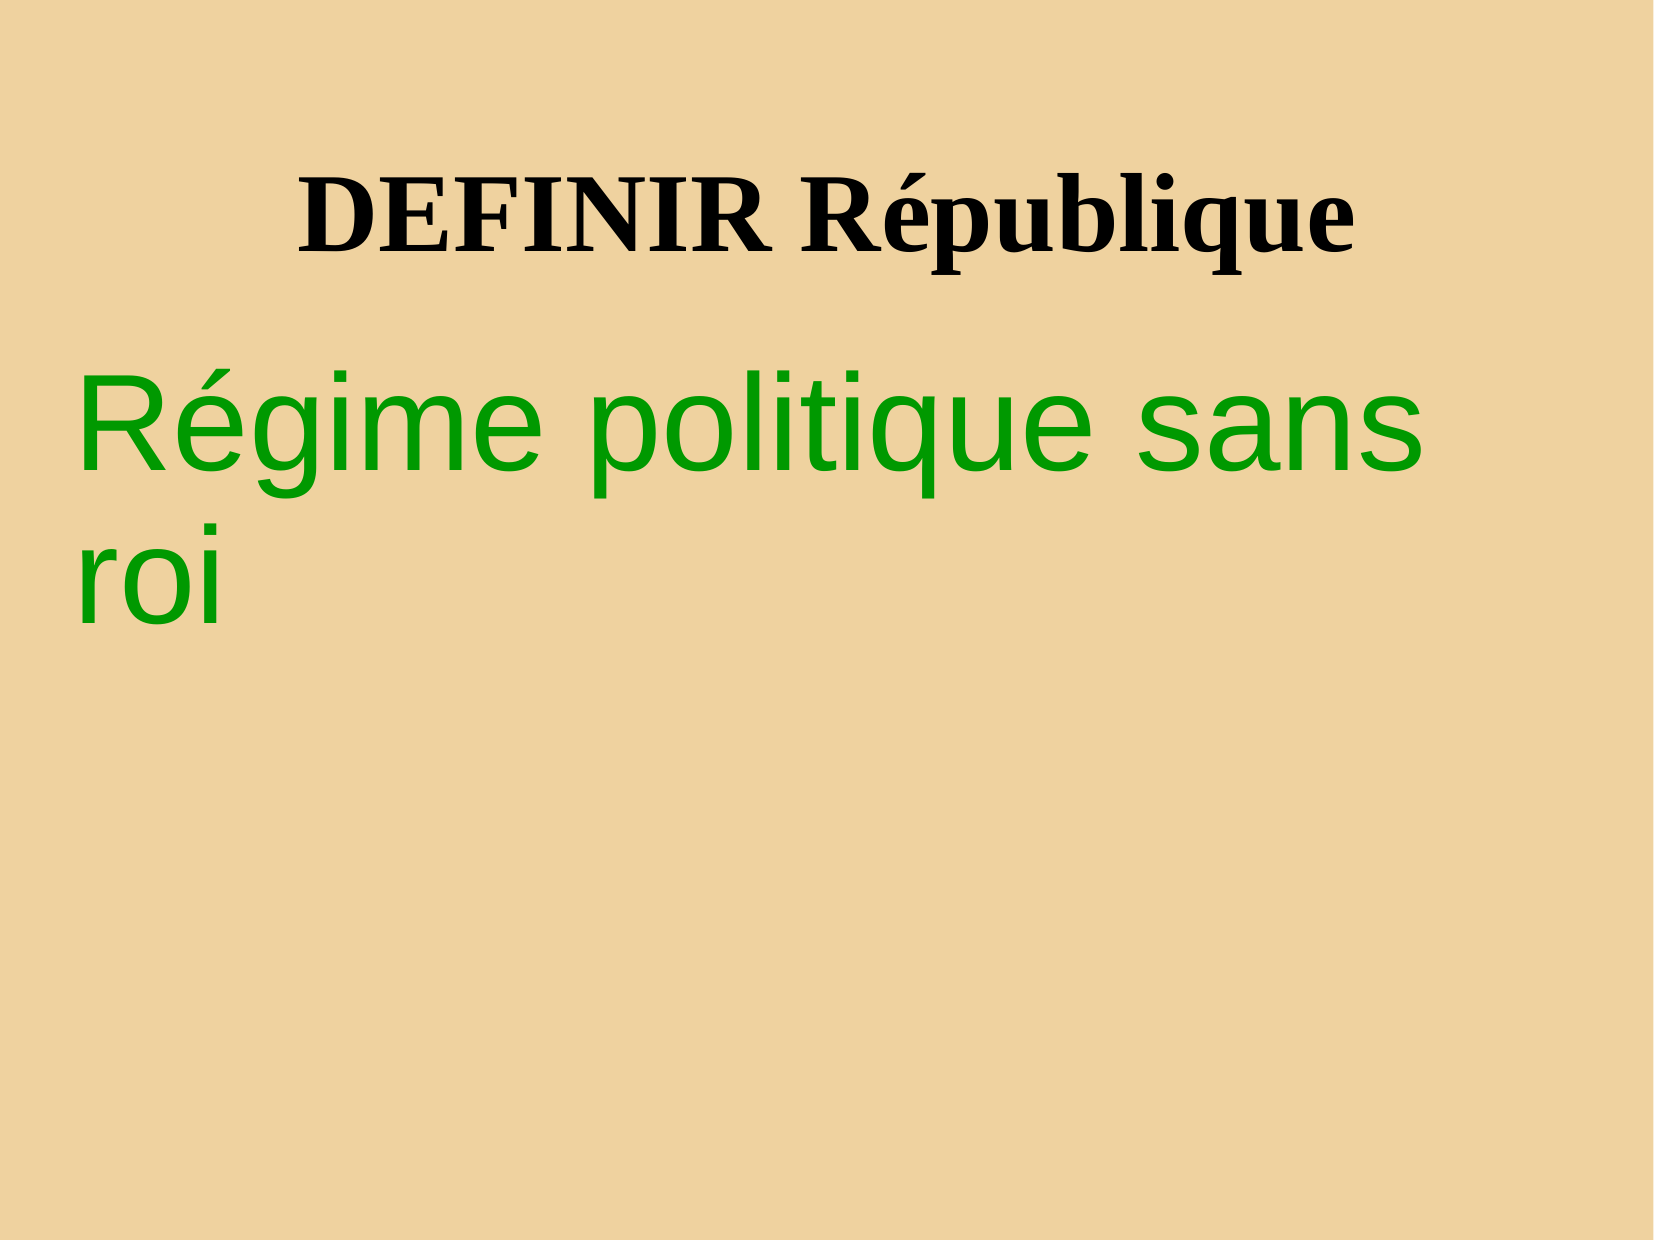

# DEFINIR République
Régime politique sans roi